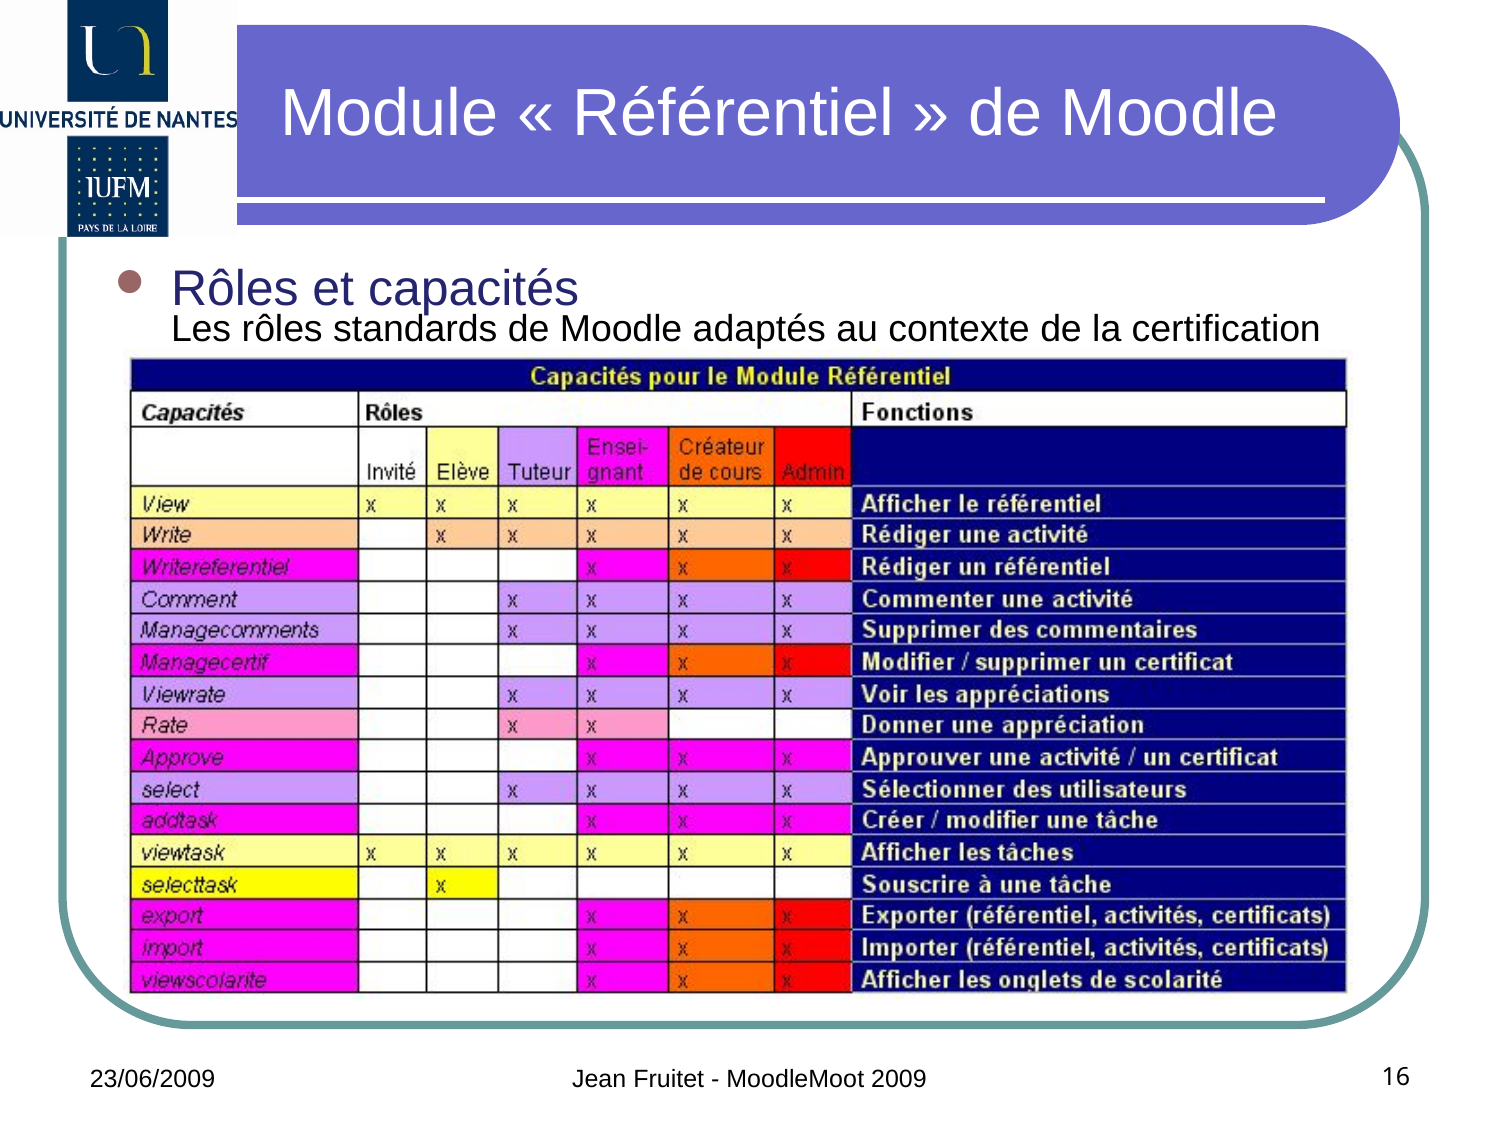

# Module « Référentiel » de Moodle
Rôles et capacités
Les rôles standards de Moodle adaptés au contexte de la certification
23/06/2009
Jean Fruitet - MoodleMoot 2009
16